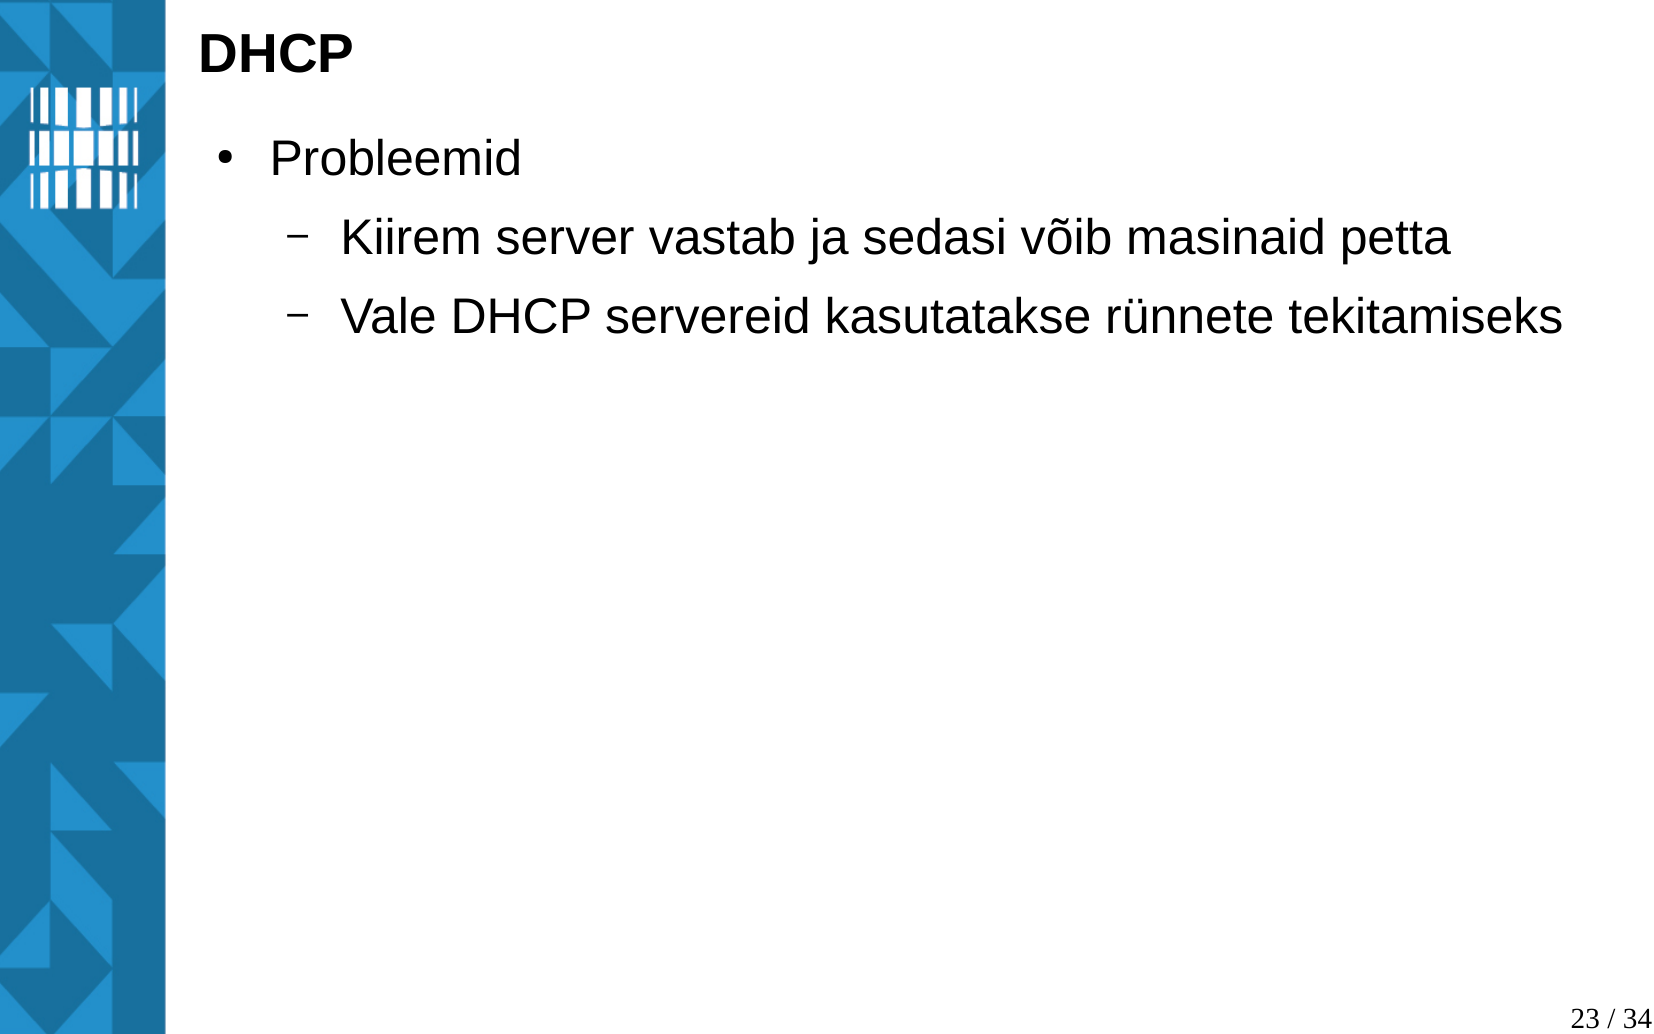

# DHCP
Probleemid
Kiirem server vastab ja sedasi võib masinaid petta
Vale DHCP servereid kasutatakse rünnete tekitamiseks
23